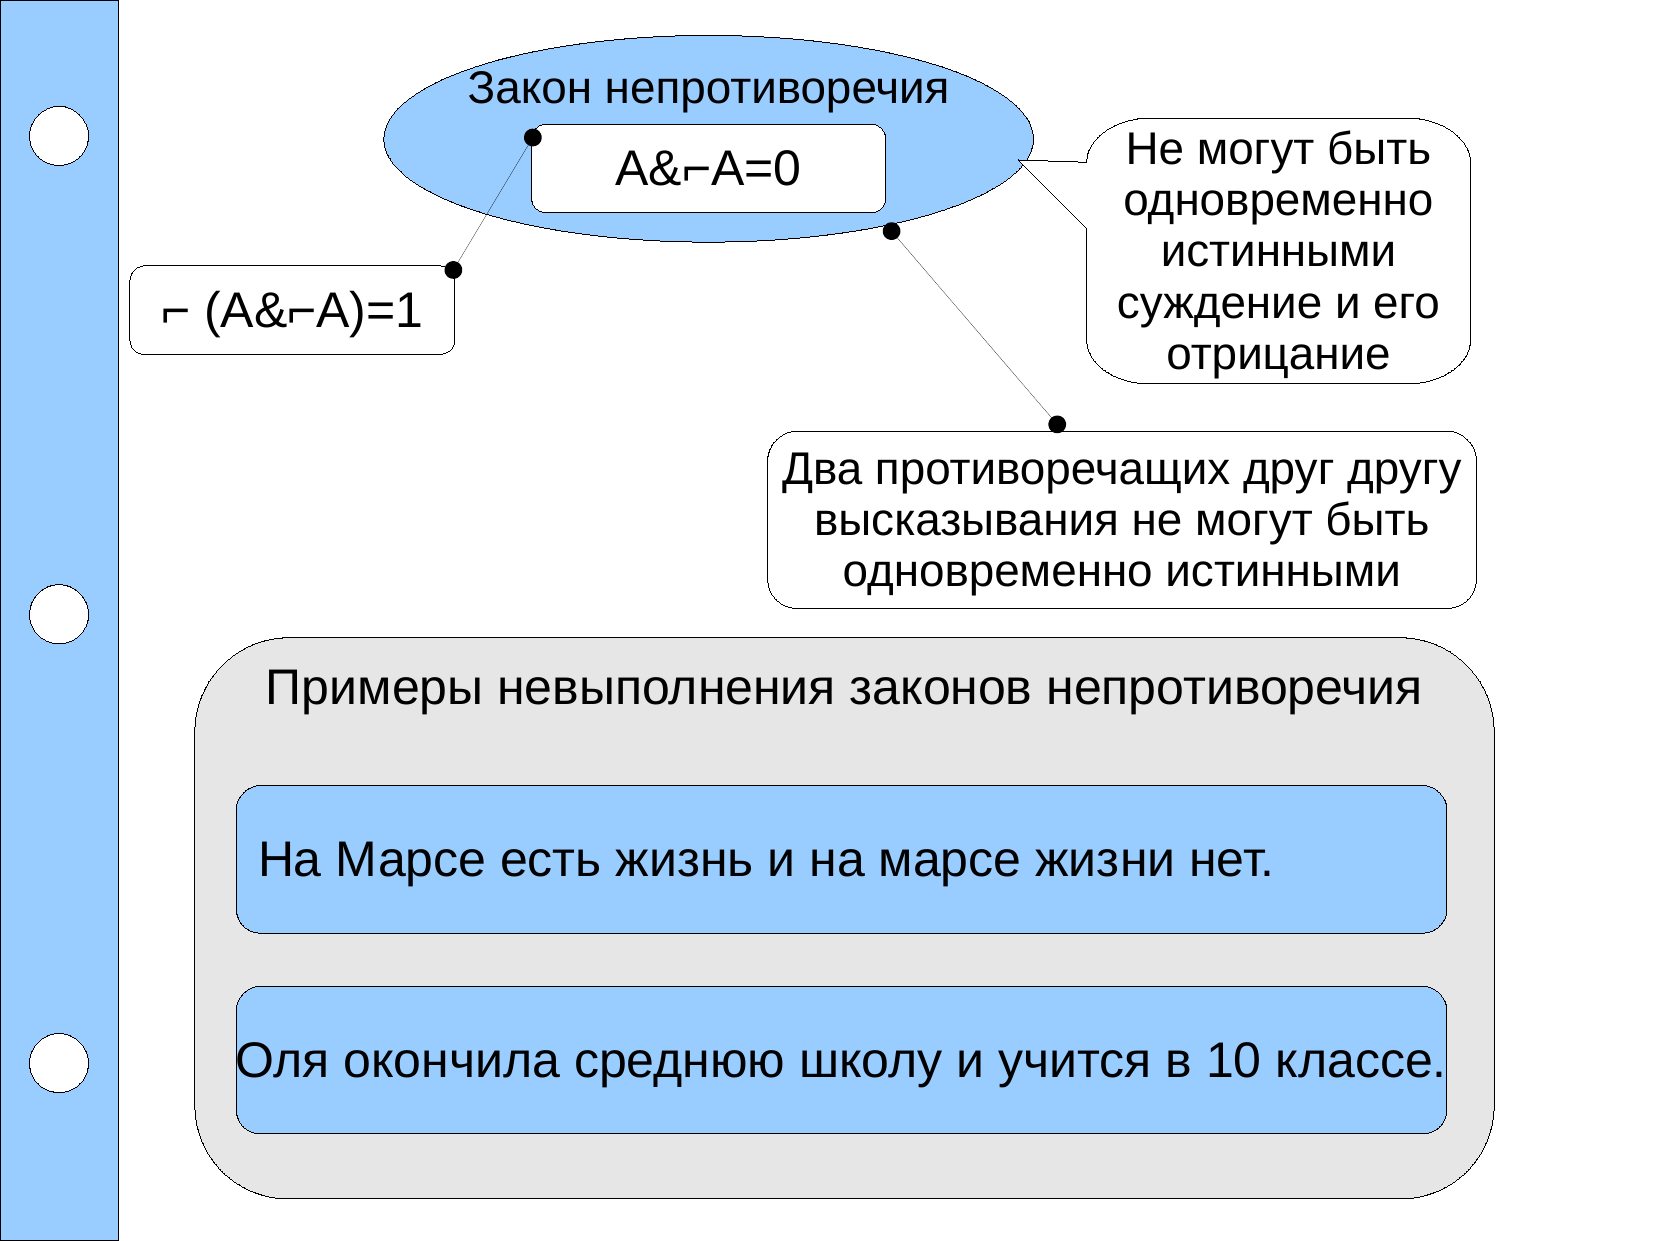

Закон непротиворечия
Не могут быть
одновременно
истинными суждение и его отрицание
А&⌐A=0
⌐ (A&⌐A)=1
Два противоречащих друг другу
высказывания не могут быть
одновременно истинными
Примеры невыполнения законов непротиворечия
На Марсе есть жизнь и на марсе жизни нет.
Оля окончила среднюю школу и учится в 10 классе.